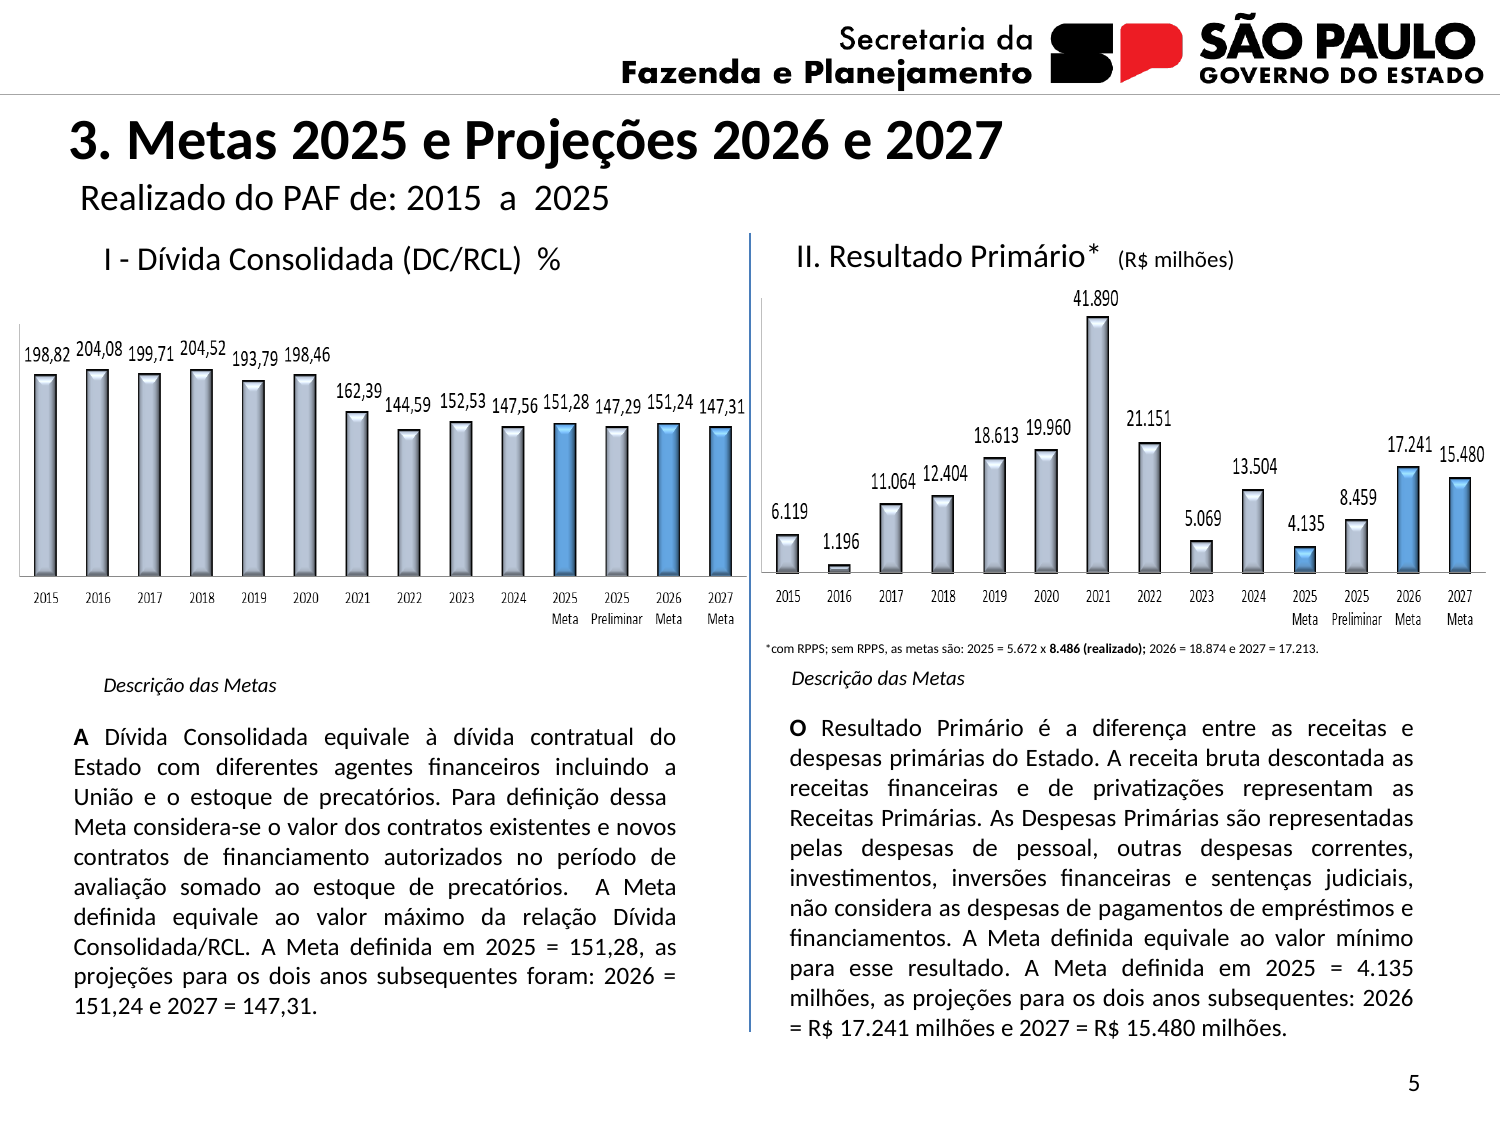

3. Metas 2025 e Projeções 2026 e 2027
Realizado do PAF de: 2015 a 2025
II. Resultado Primário* (R$ milhões)
I - Dívida Consolidada (DC/RCL) %
*com RPPS; sem RPPS, as metas são: 2025 = 5.672 x 8.486 (realizado); 2026 = 18.874 e 2027 = 17.213.
Descrição das Metas
Descrição das Metas
O Resultado Primário é a diferença entre as receitas e despesas primárias do Estado. A receita bruta descontada as receitas financeiras e de privatizações representam as Receitas Primárias. As Despesas Primárias são representadas pelas despesas de pessoal, outras despesas correntes, investimentos, inversões financeiras e sentenças judiciais, não considera as despesas de pagamentos de empréstimos e financiamentos. A Meta definida equivale ao valor mínimo para esse resultado. A Meta definida em 2025 = 4.135 milhões, as projeções para os dois anos subsequentes: 2026 = R$ 17.241 milhões e 2027 = R$ 15.480 milhões.
A Dívida Consolidada equivale à dívida contratual do Estado com diferentes agentes financeiros incluindo a União e o estoque de precatórios. Para definição dessa Meta considera-se o valor dos contratos existentes e novos contratos de financiamento autorizados no período de avaliação somado ao estoque de precatórios. A Meta definida equivale ao valor máximo da relação Dívida Consolidada/RCL. A Meta definida em 2025 = 151,28, as projeções para os dois anos subsequentes foram: 2026 = 151,24 e 2027 = 147,31.